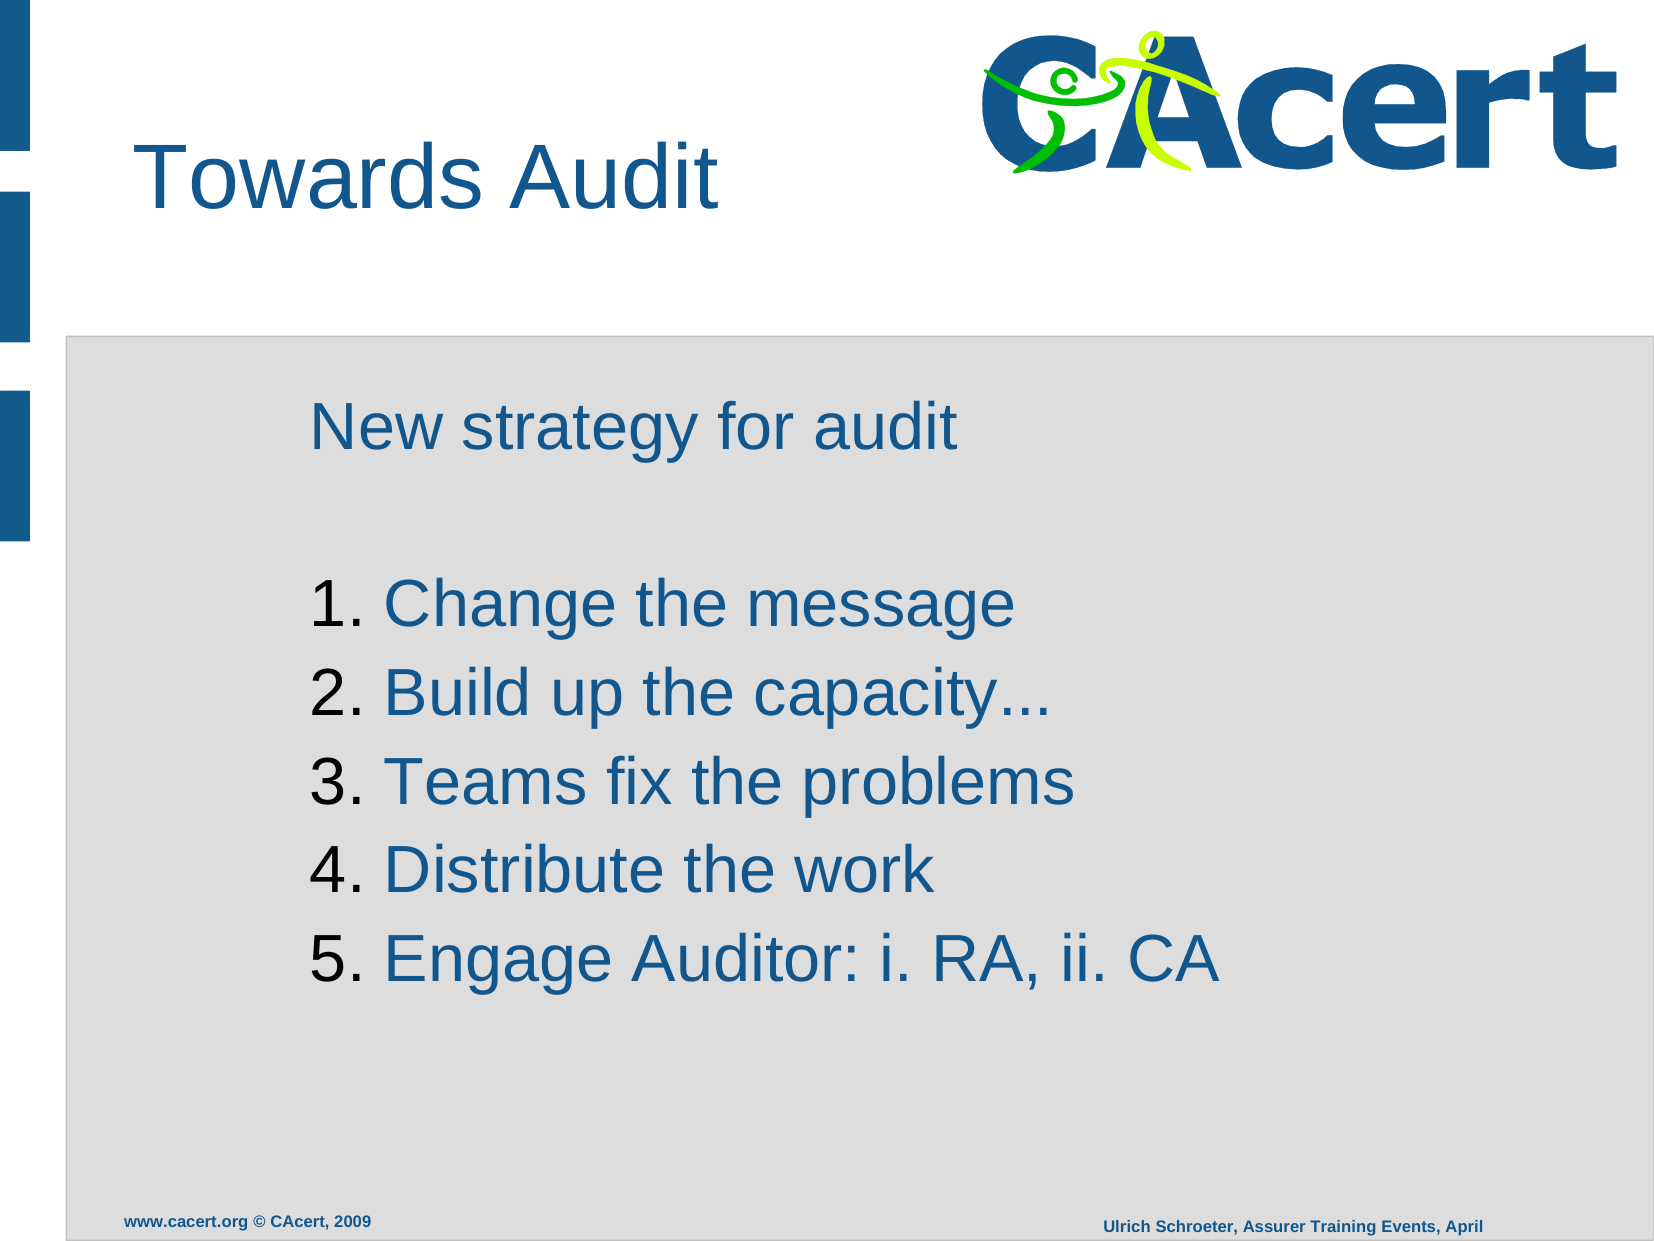

Towards Audit
New strategy for audit
 Change the message
 Build up the capacity...
 Teams fix the problems
 Distribute the work
 Engage Auditor: i. RA, ii. CA